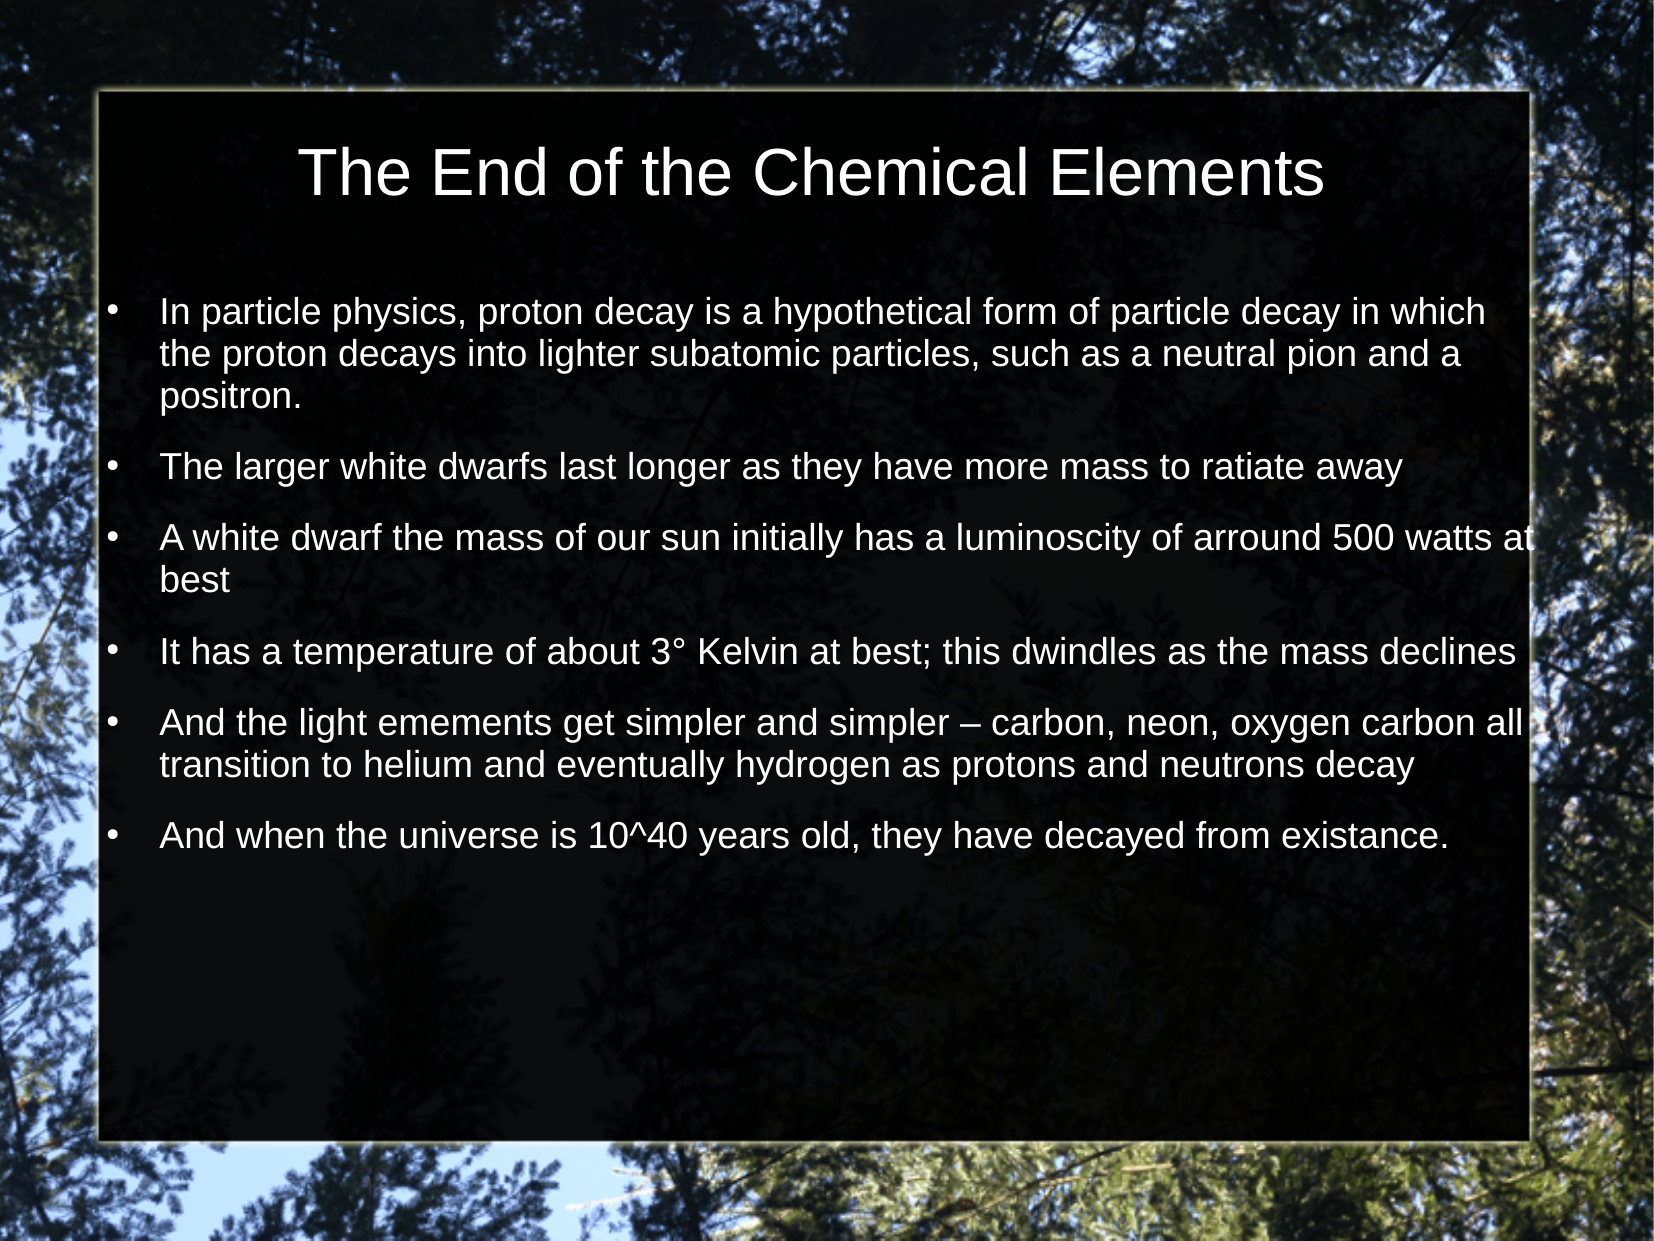

# The End of the Chemical Elements
In particle physics, proton decay is a hypothetical form of particle decay in which the proton decays into lighter subatomic particles, such as a neutral pion and a positron.
The larger white dwarfs last longer as they have more mass to ratiate away
A white dwarf the mass of our sun initially has a luminoscity of arround 500 watts at best
It has a temperature of about 3° Kelvin at best; this dwindles as the mass declines
And the light emements get simpler and simpler – carbon, neon, oxygen carbon all transition to helium and eventually hydrogen as protons and neutrons decay
And when the universe is 10^40 years old, they have decayed from existance.